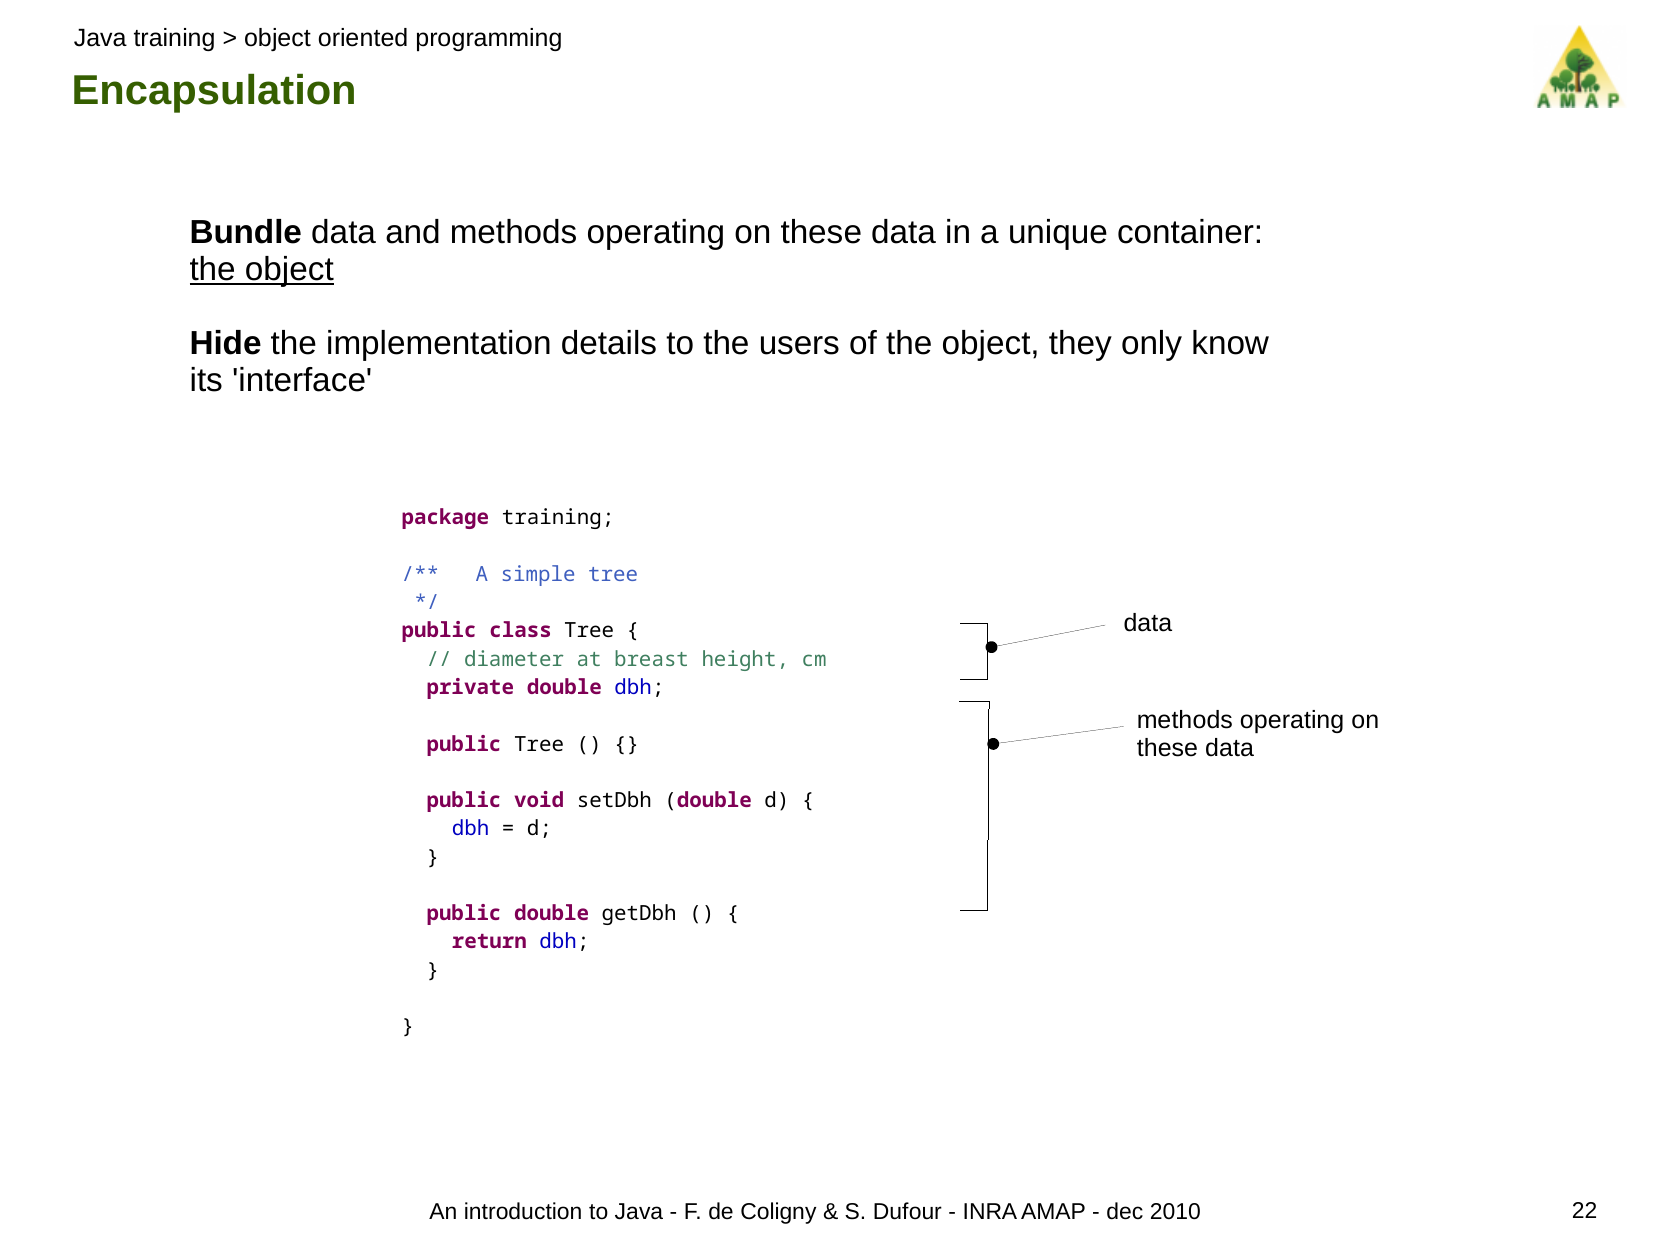

Java training > object oriented programming
Encapsulation
Bundle data and methods operating on these data in a unique container: the object
Hide the implementation details to the users of the object, they only know its 'interface'
package training;
/**	A simple tree
 */
public class Tree {
 // diameter at breast height, cm
 private double dbh;
 public Tree () {}
 public void setDbh (double d) {
 dbh = d;
 }
 public double getDbh () {
 return dbh;
 }
}
data
methods operating on these data
22